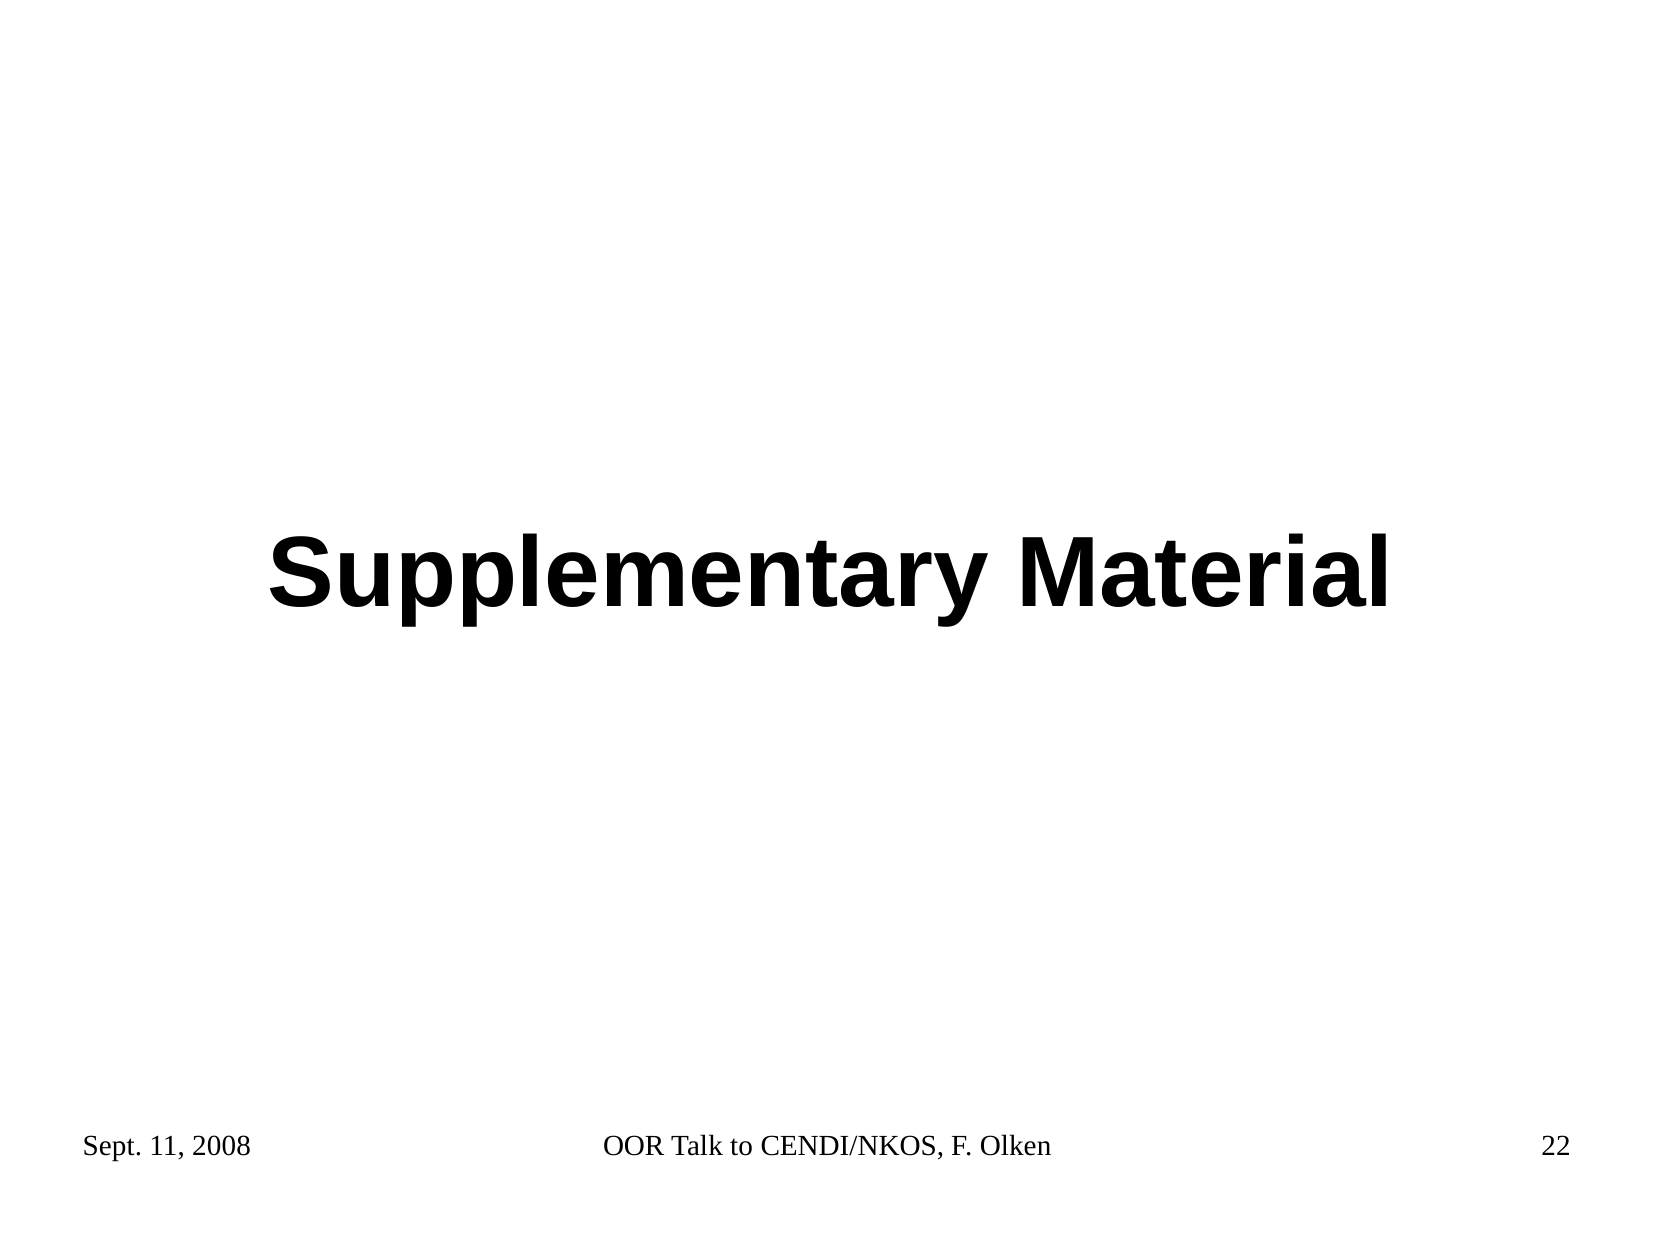

# Supplementary Material
Sept. 11, 2008
OOR Talk to CENDI/NKOS, F. Olken
22